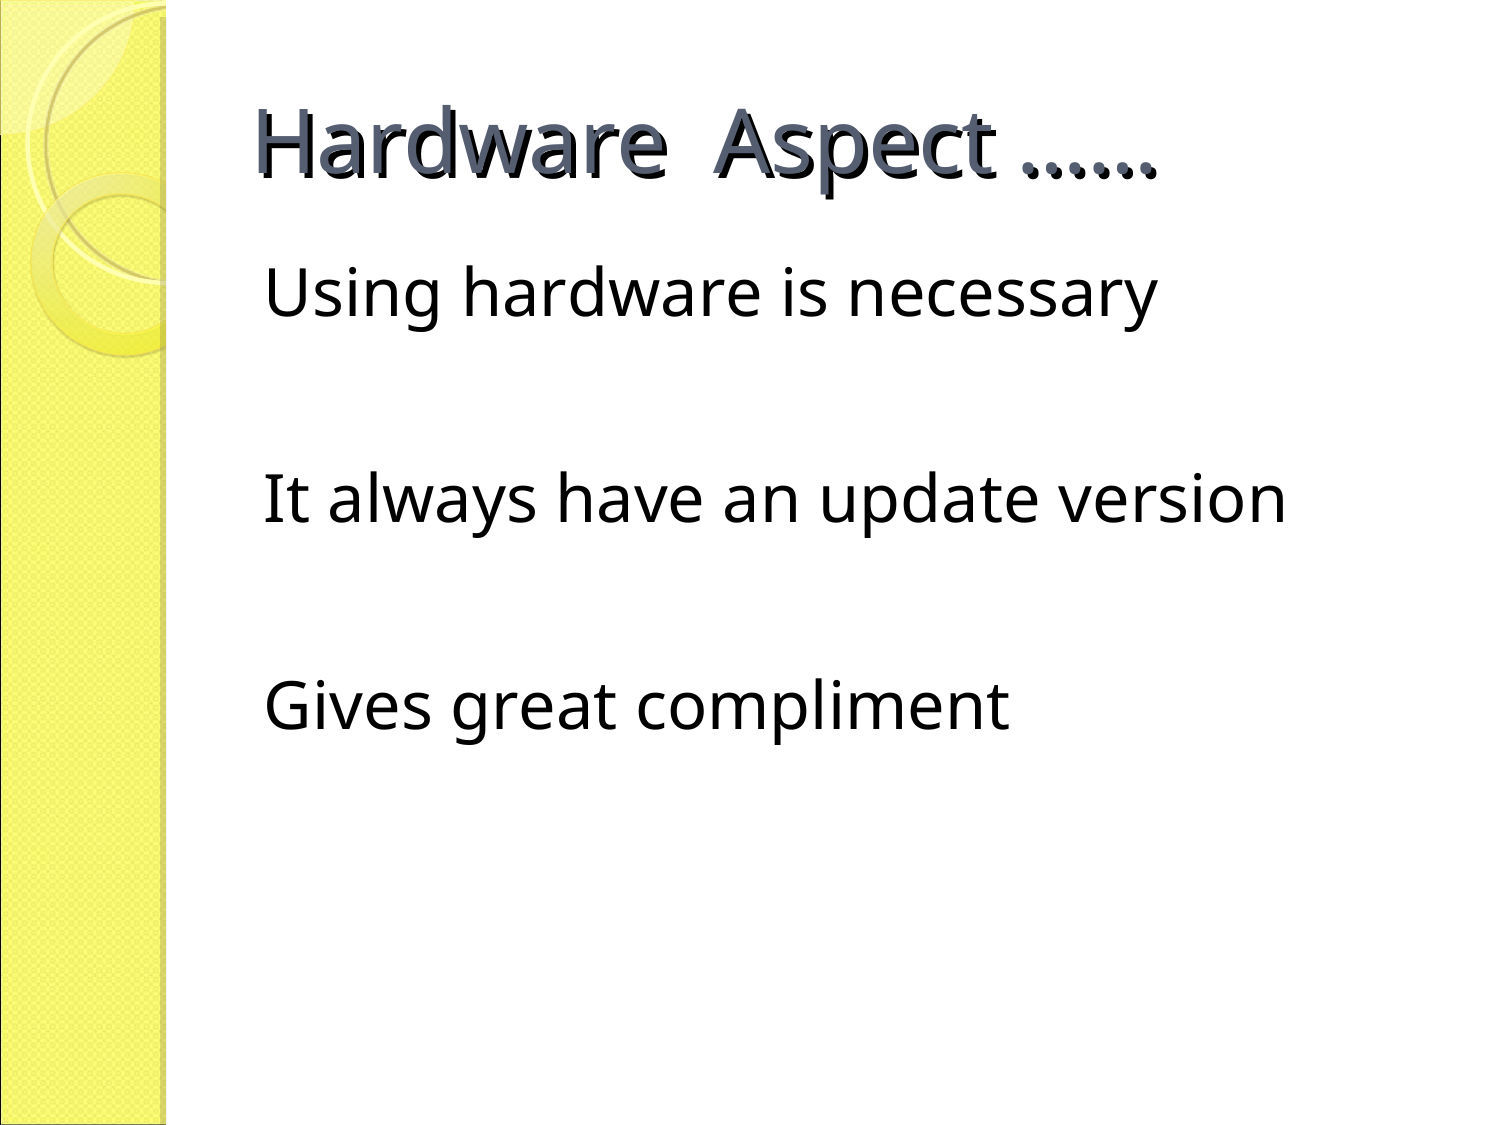

# Hardware Aspect ……
Using hardware is necessary
It always have an update version
Gives great compliment